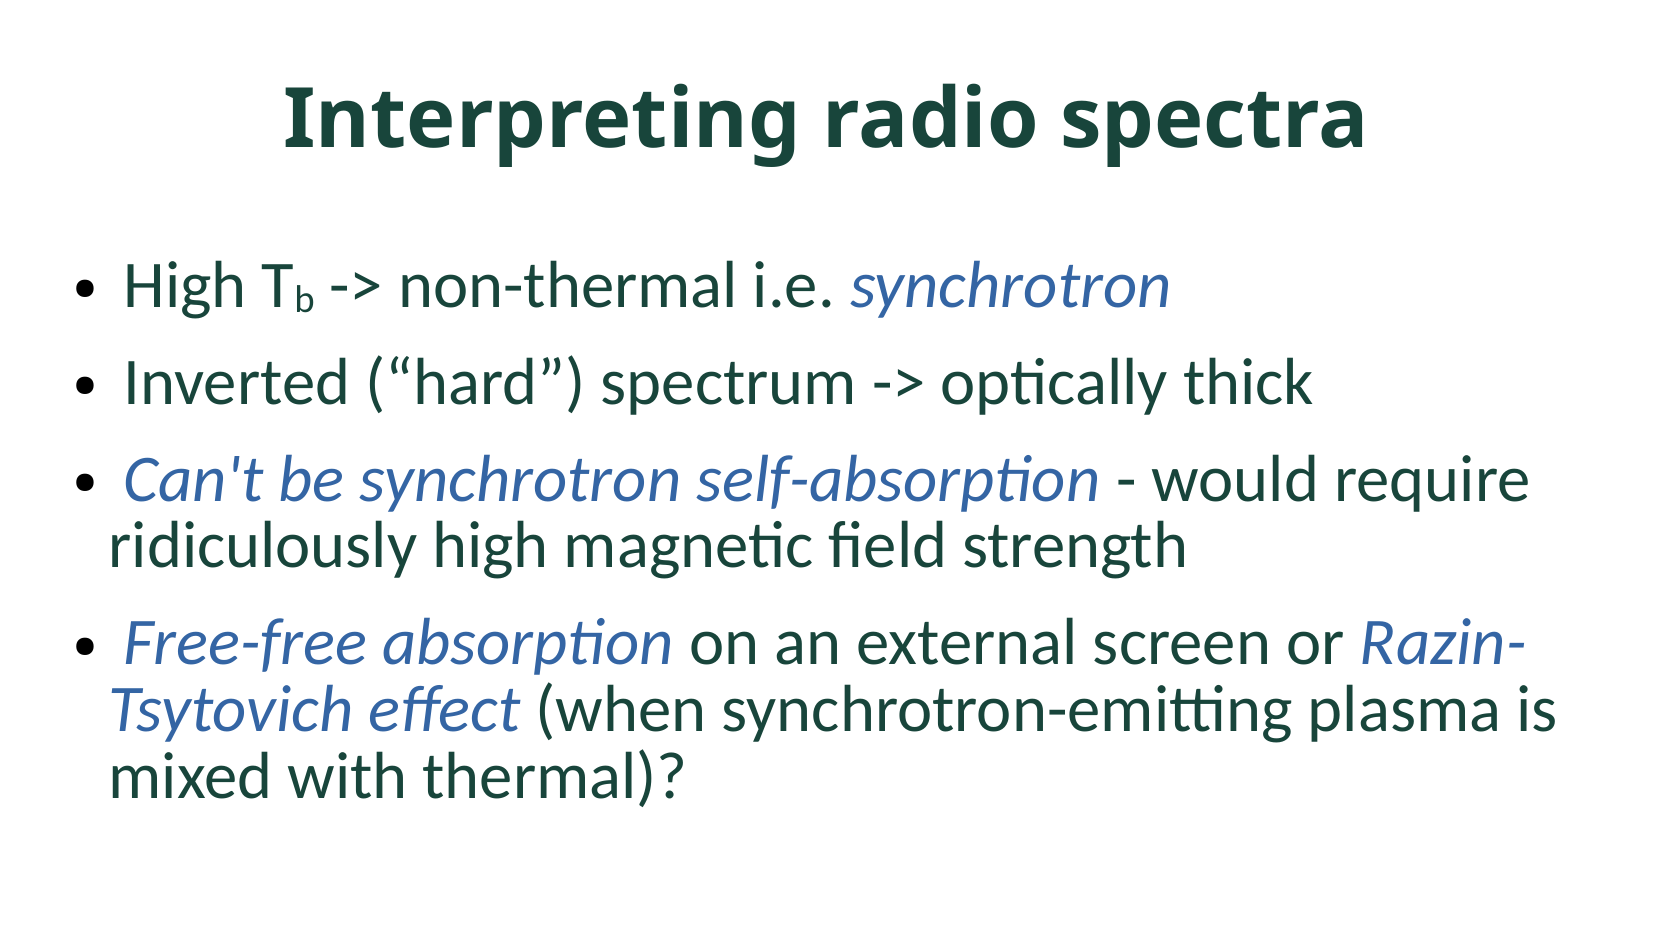

# Interpreting radio spectra
 High Tb -> non-thermal i.e. synchrotron
 Inverted (“hard”) spectrum -> optically thick
 Can't be synchrotron self-absorption - would require ridiculously high magnetic field strength
 Free-free absorption on an external screen or Razin-Tsytovich effect (when synchrotron-emitting plasma is mixed with thermal)?